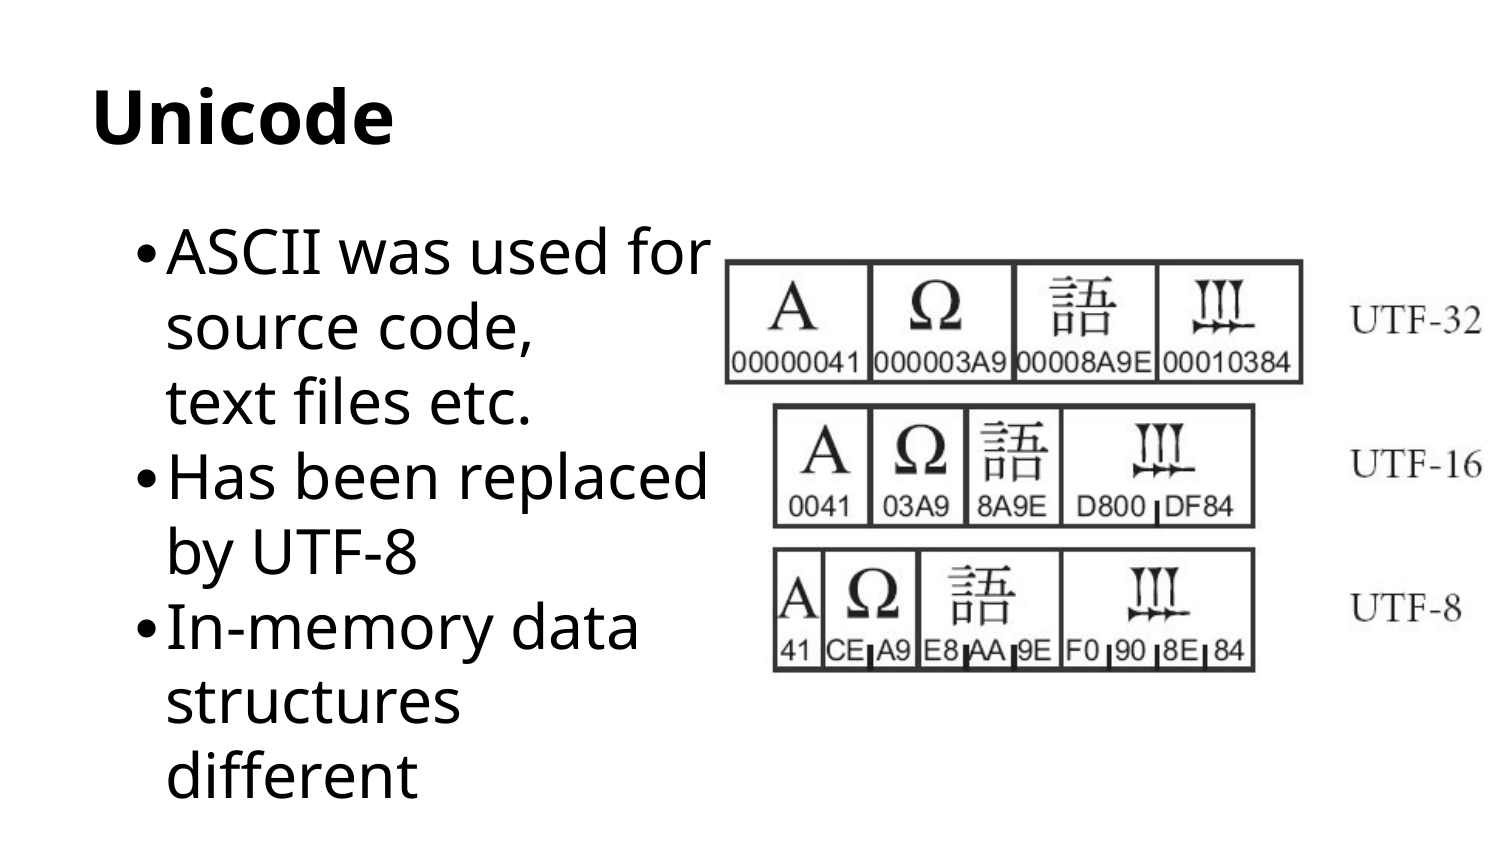

# Unicode
ASCII was used for source code,
text files etc.
Has been replaced by UTF-8
In-memory data structures different